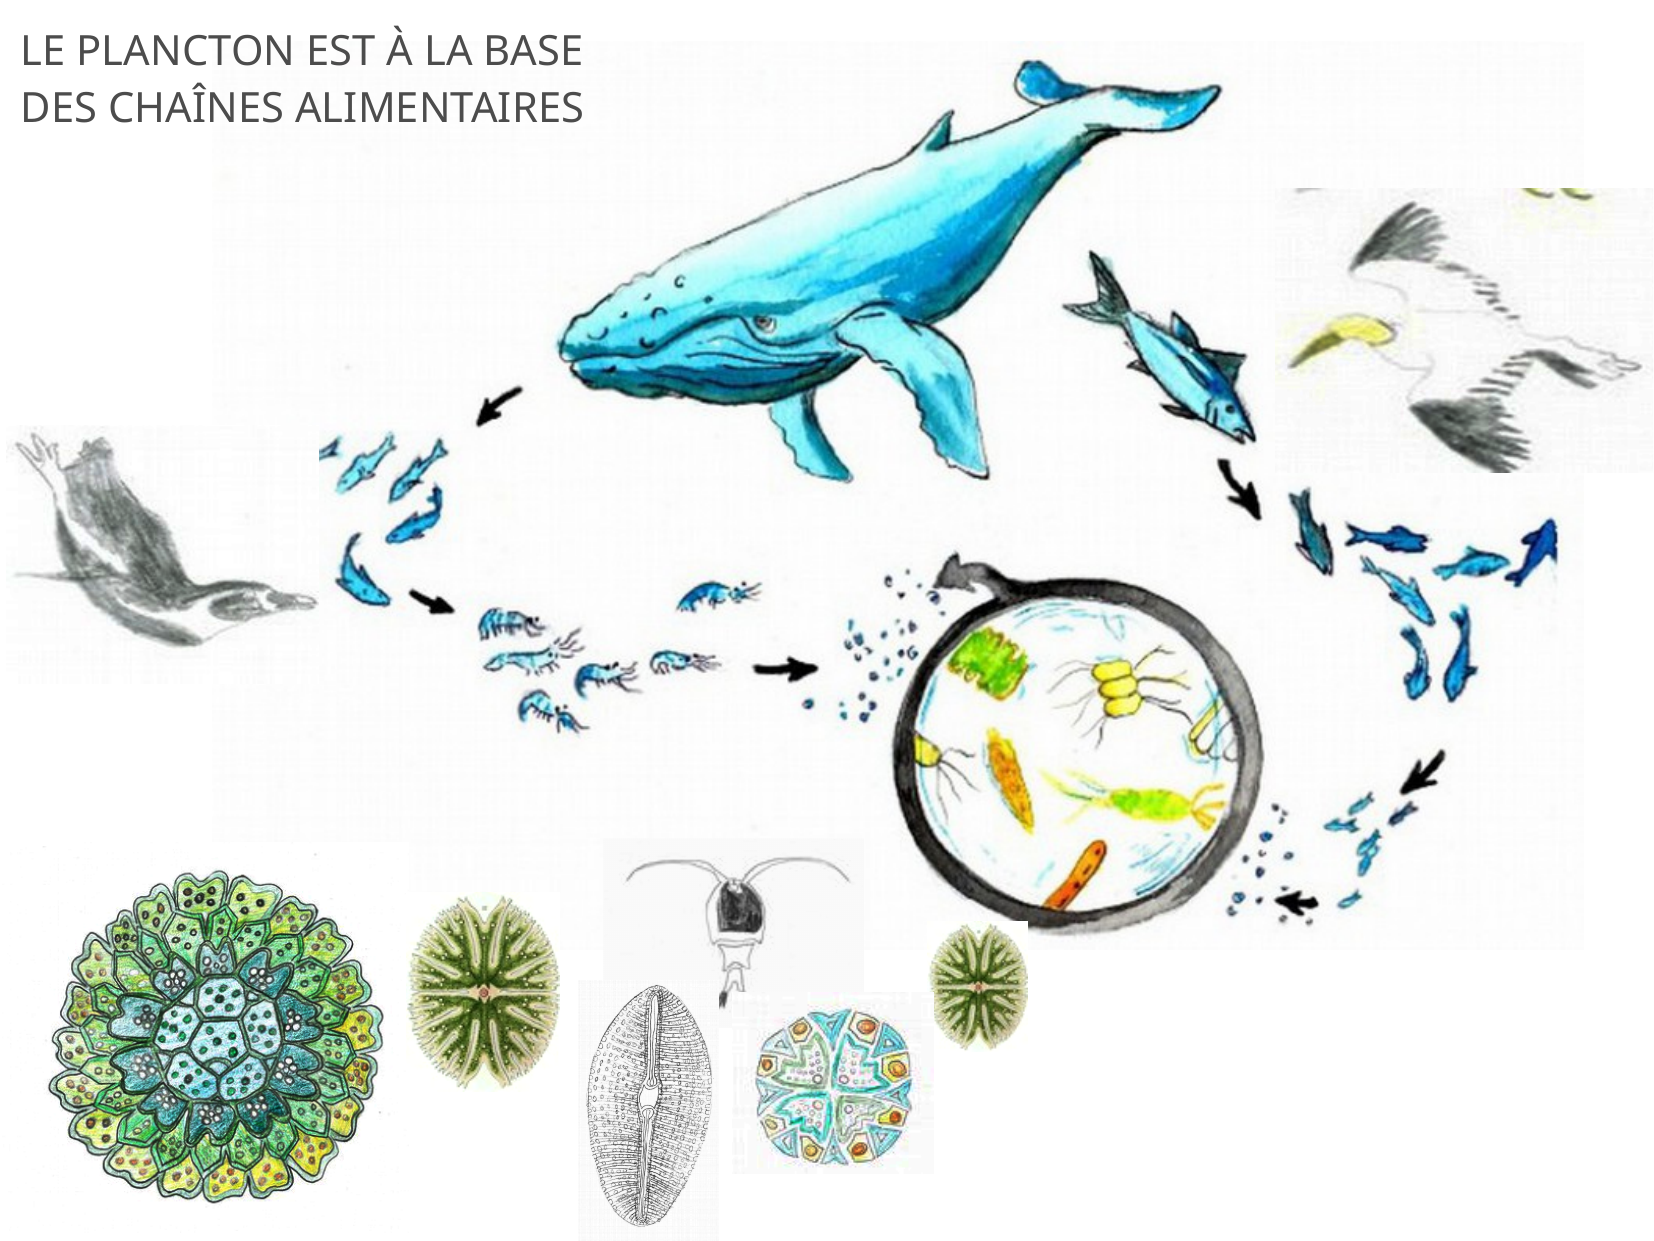

LE PLANCTON EST À LA BASE
DES CHAÎNES ALIMENTAIRES